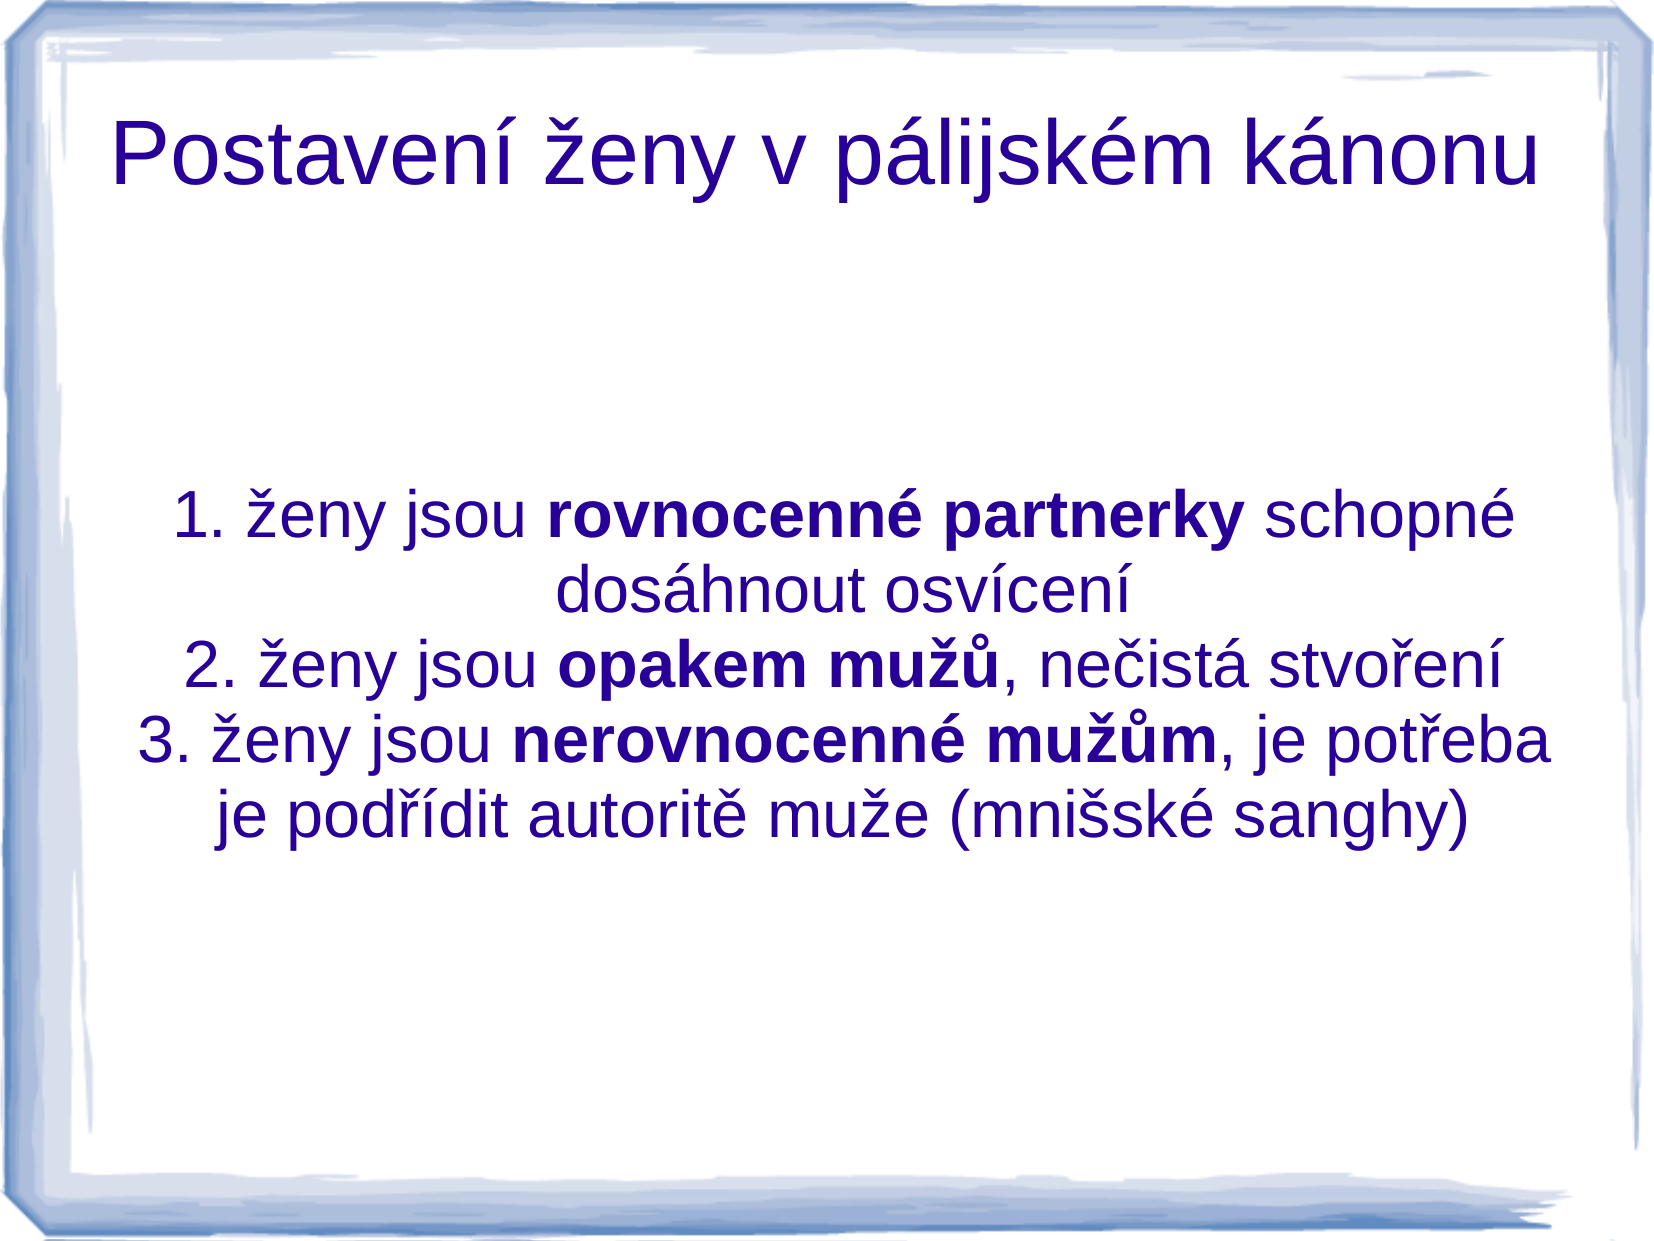

# Postavení ženy v pálijském kánonu
1. ženy jsou rovnocenné partnerky schopné dosáhnout osvícení
2. ženy jsou opakem mužů, nečistá stvoření
3. ženy jsou nerovnocenné mužům, je potřeba je podřídit autoritě muže (mnišské sanghy)